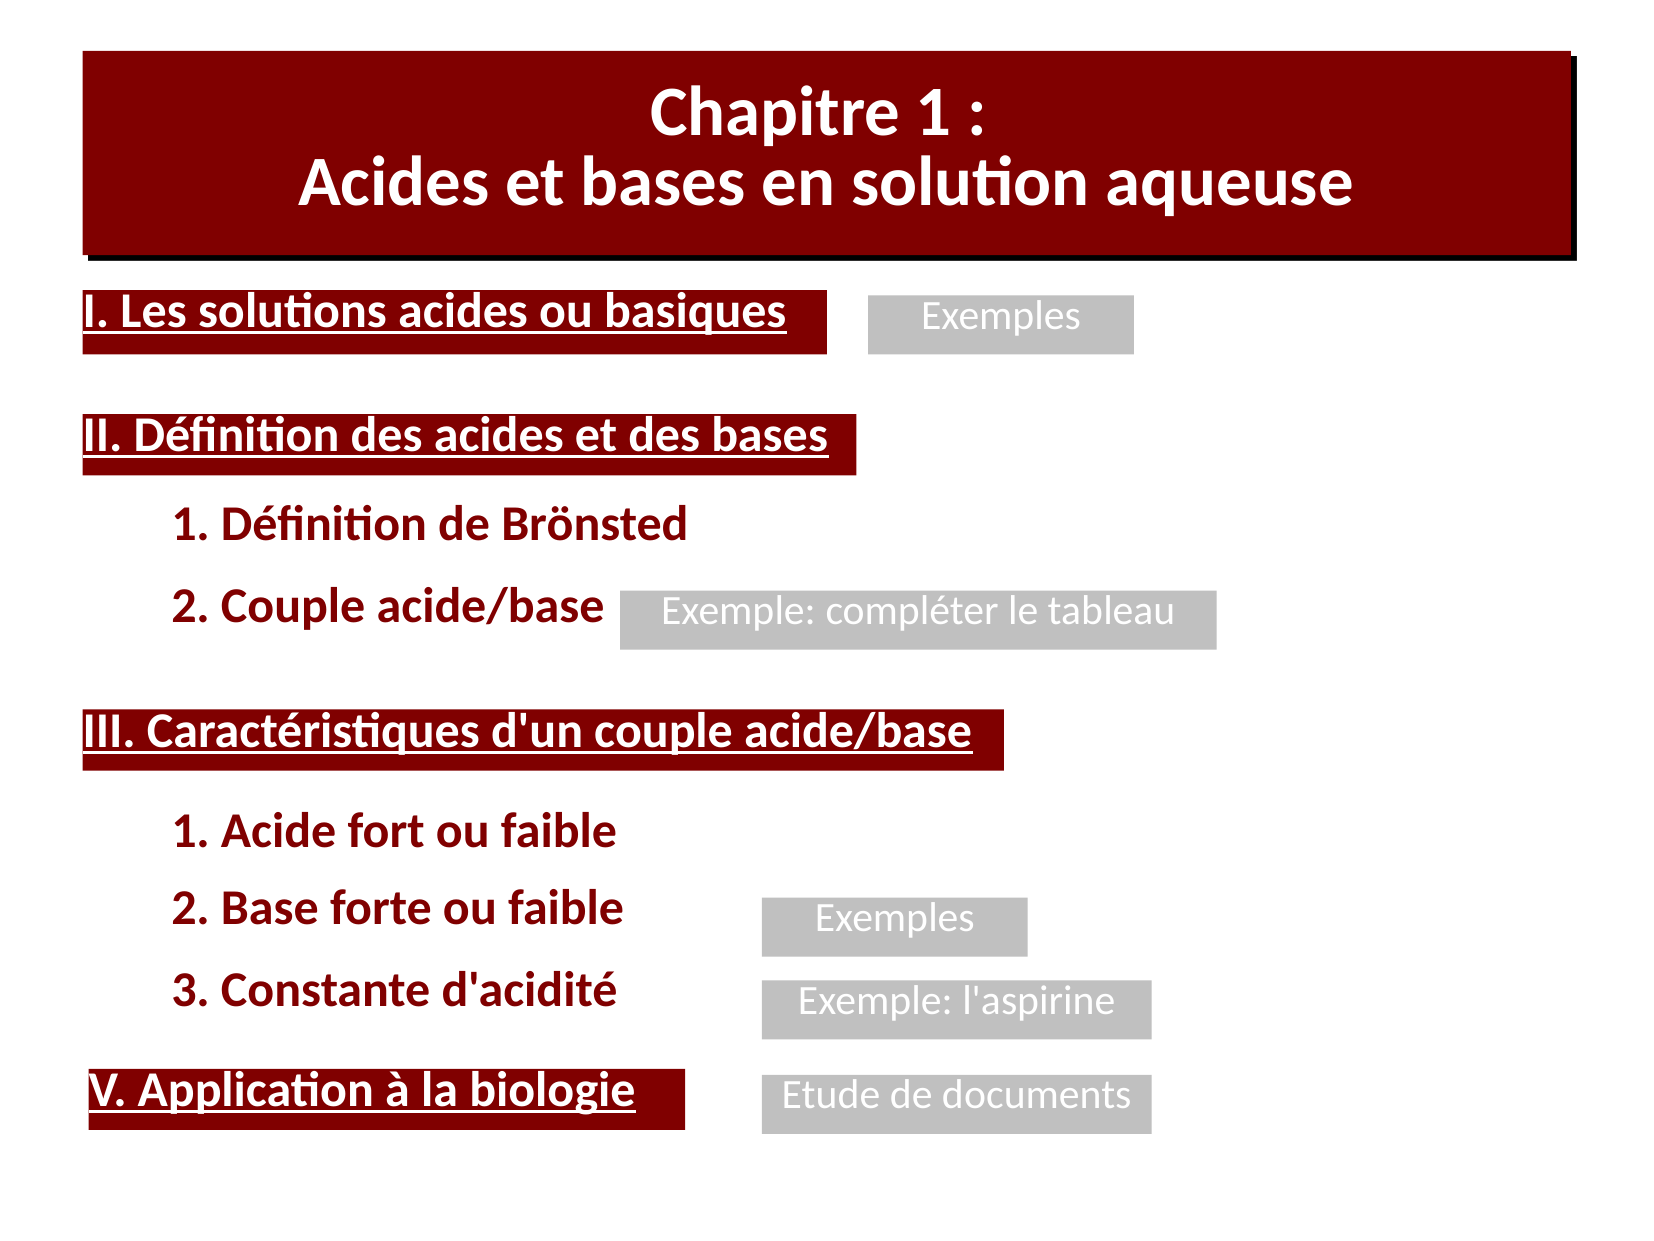

# Chapitre 1 : Acides et bases en solution aqueuse
I. Les solutions acides ou basiques
Exemples
II. Définition des acides et des bases
1. Définition de Brönsted
2. Couple acide/base
Exemple: compléter le tableau
III. Caractéristiques d'un couple acide/base
1. Acide fort ou faible
2. Base forte ou faible
Exemples
3. Constante d'acidité
Exemple: l'aspirine
V. Application à la biologie
Etude de documents